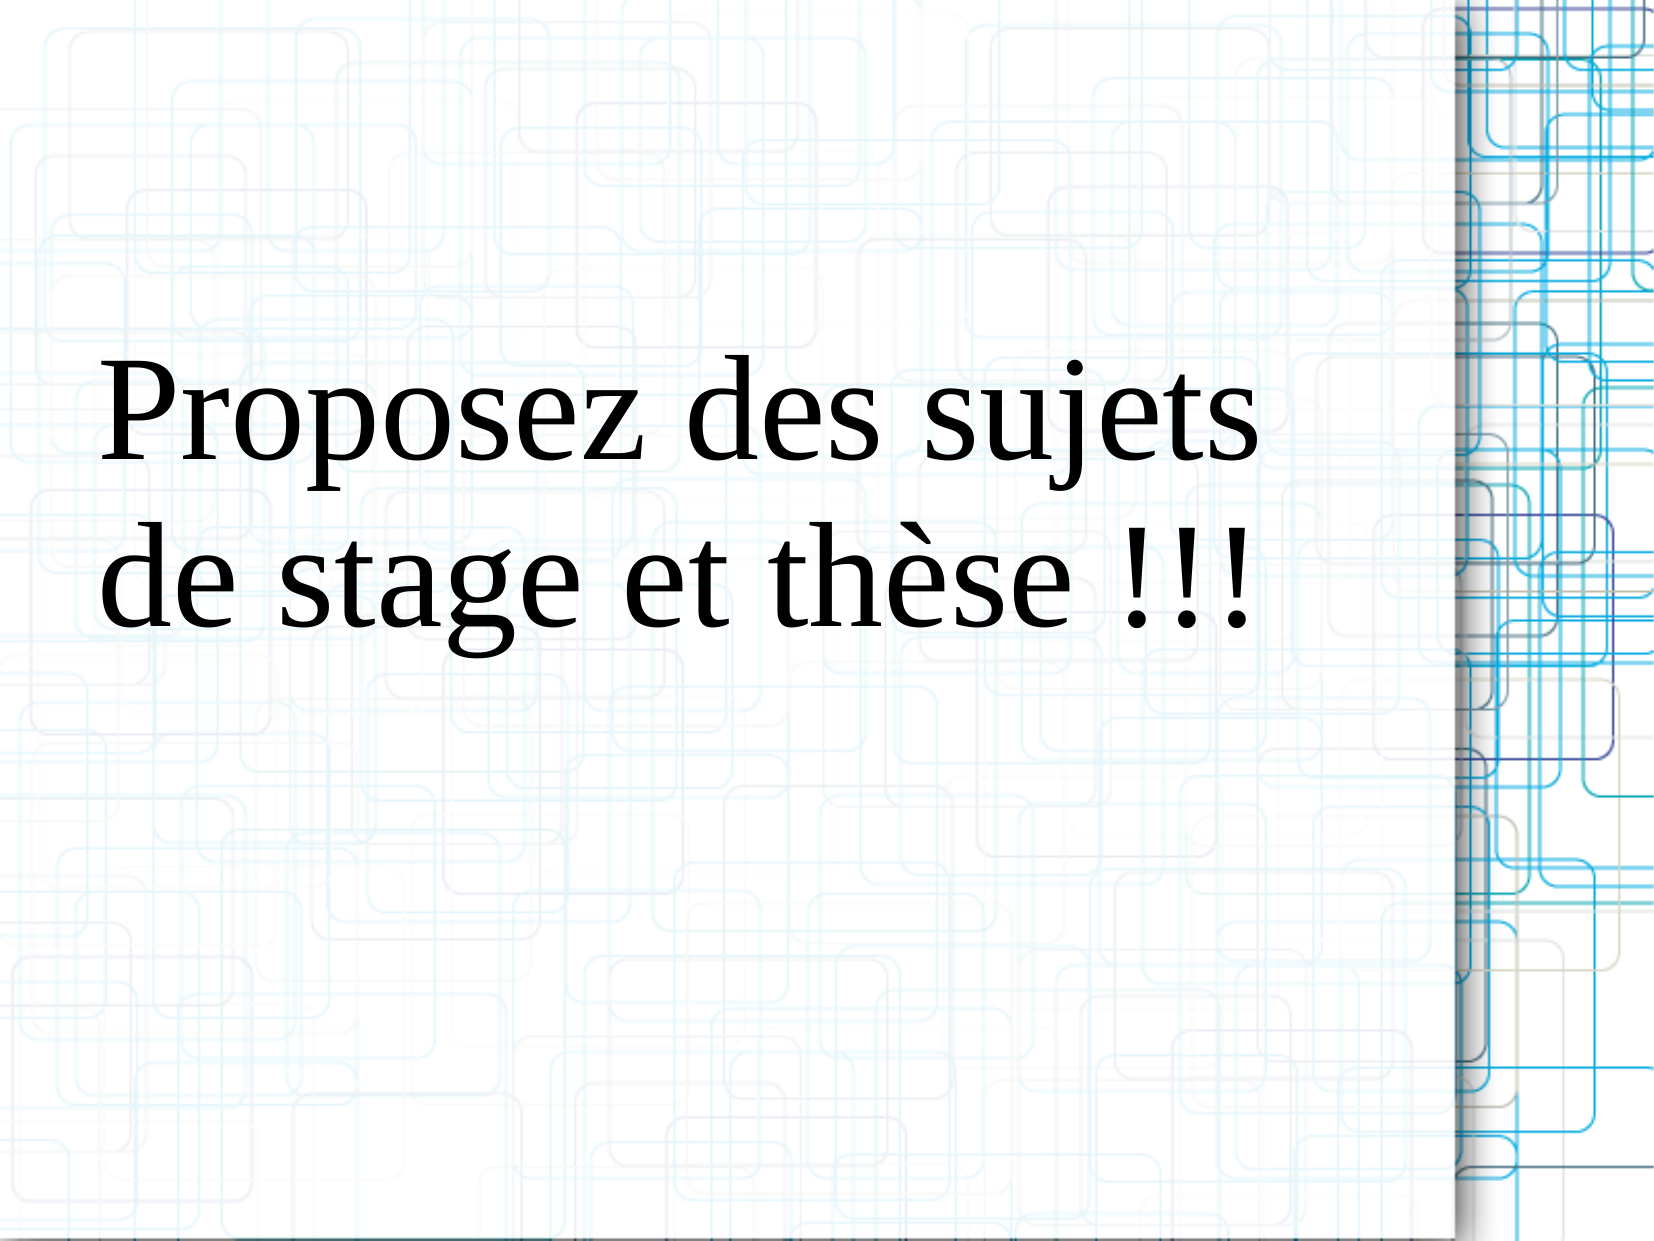

Proposez des sujets de stage et thèse !!!